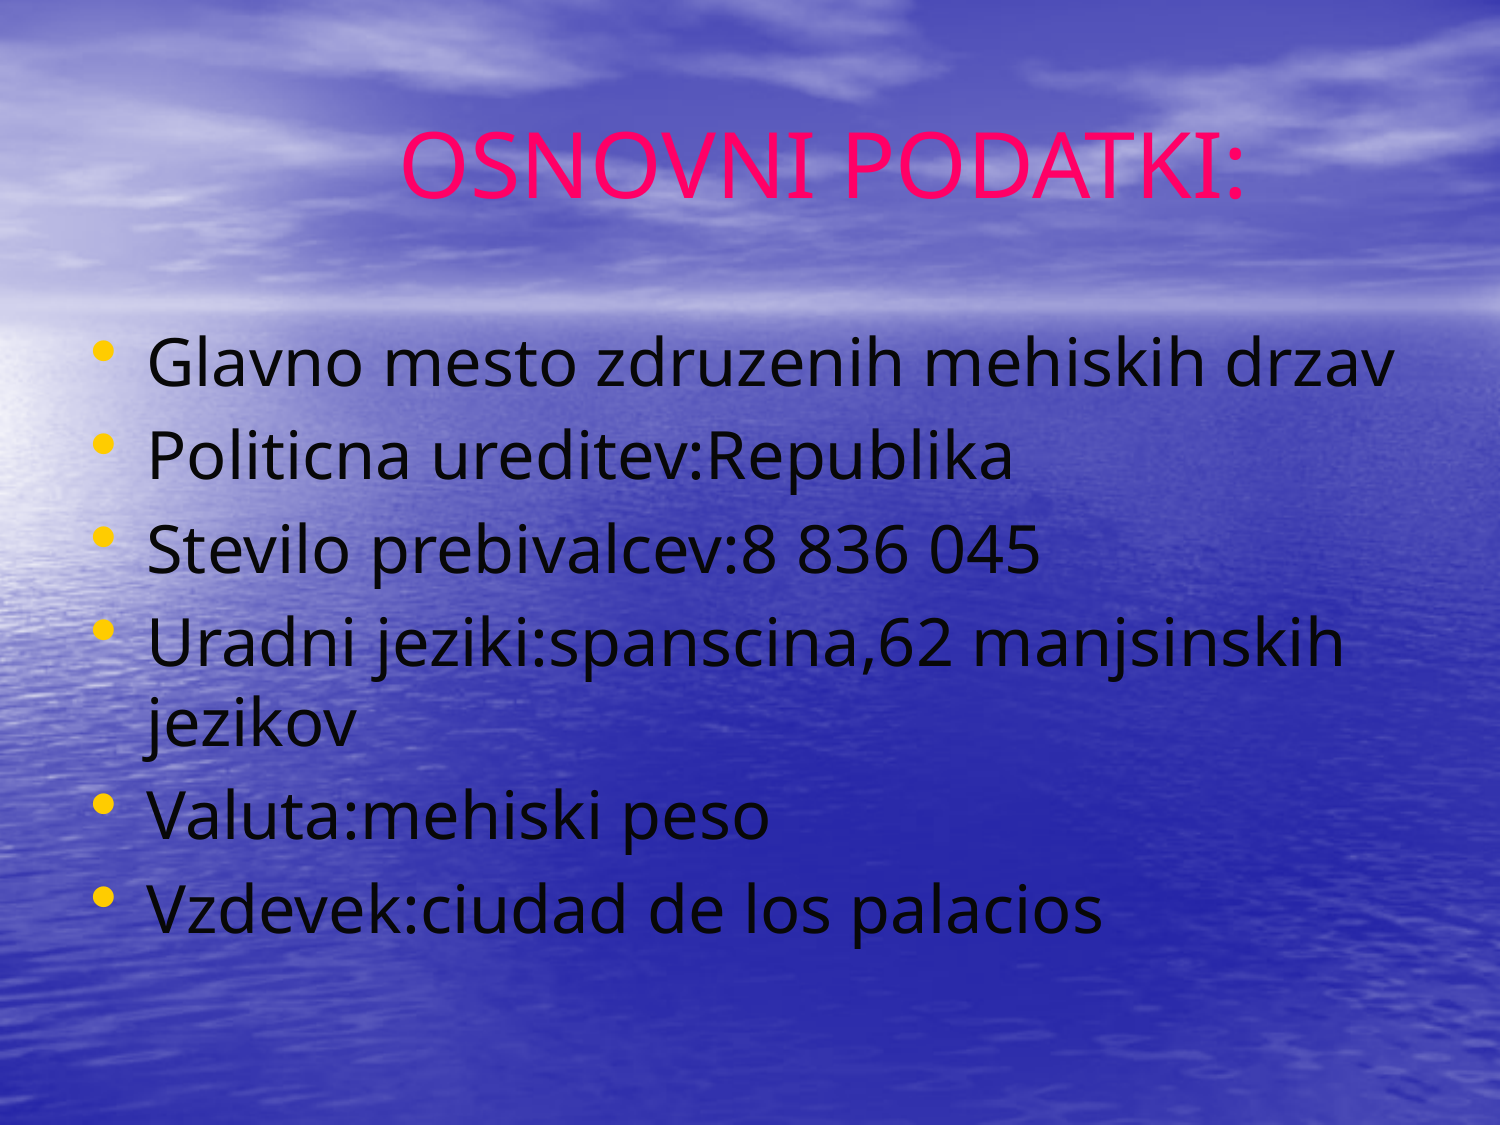

# OSNOVNI PODATKI:
Glavno mesto zdruzenih mehiskih drzav
Politicna ureditev:Republika
Stevilo prebivalcev:8 836 045
Uradni jeziki:spanscina,62 manjsinskih jezikov
Valuta:mehiski peso
Vzdevek:ciudad de los palacios